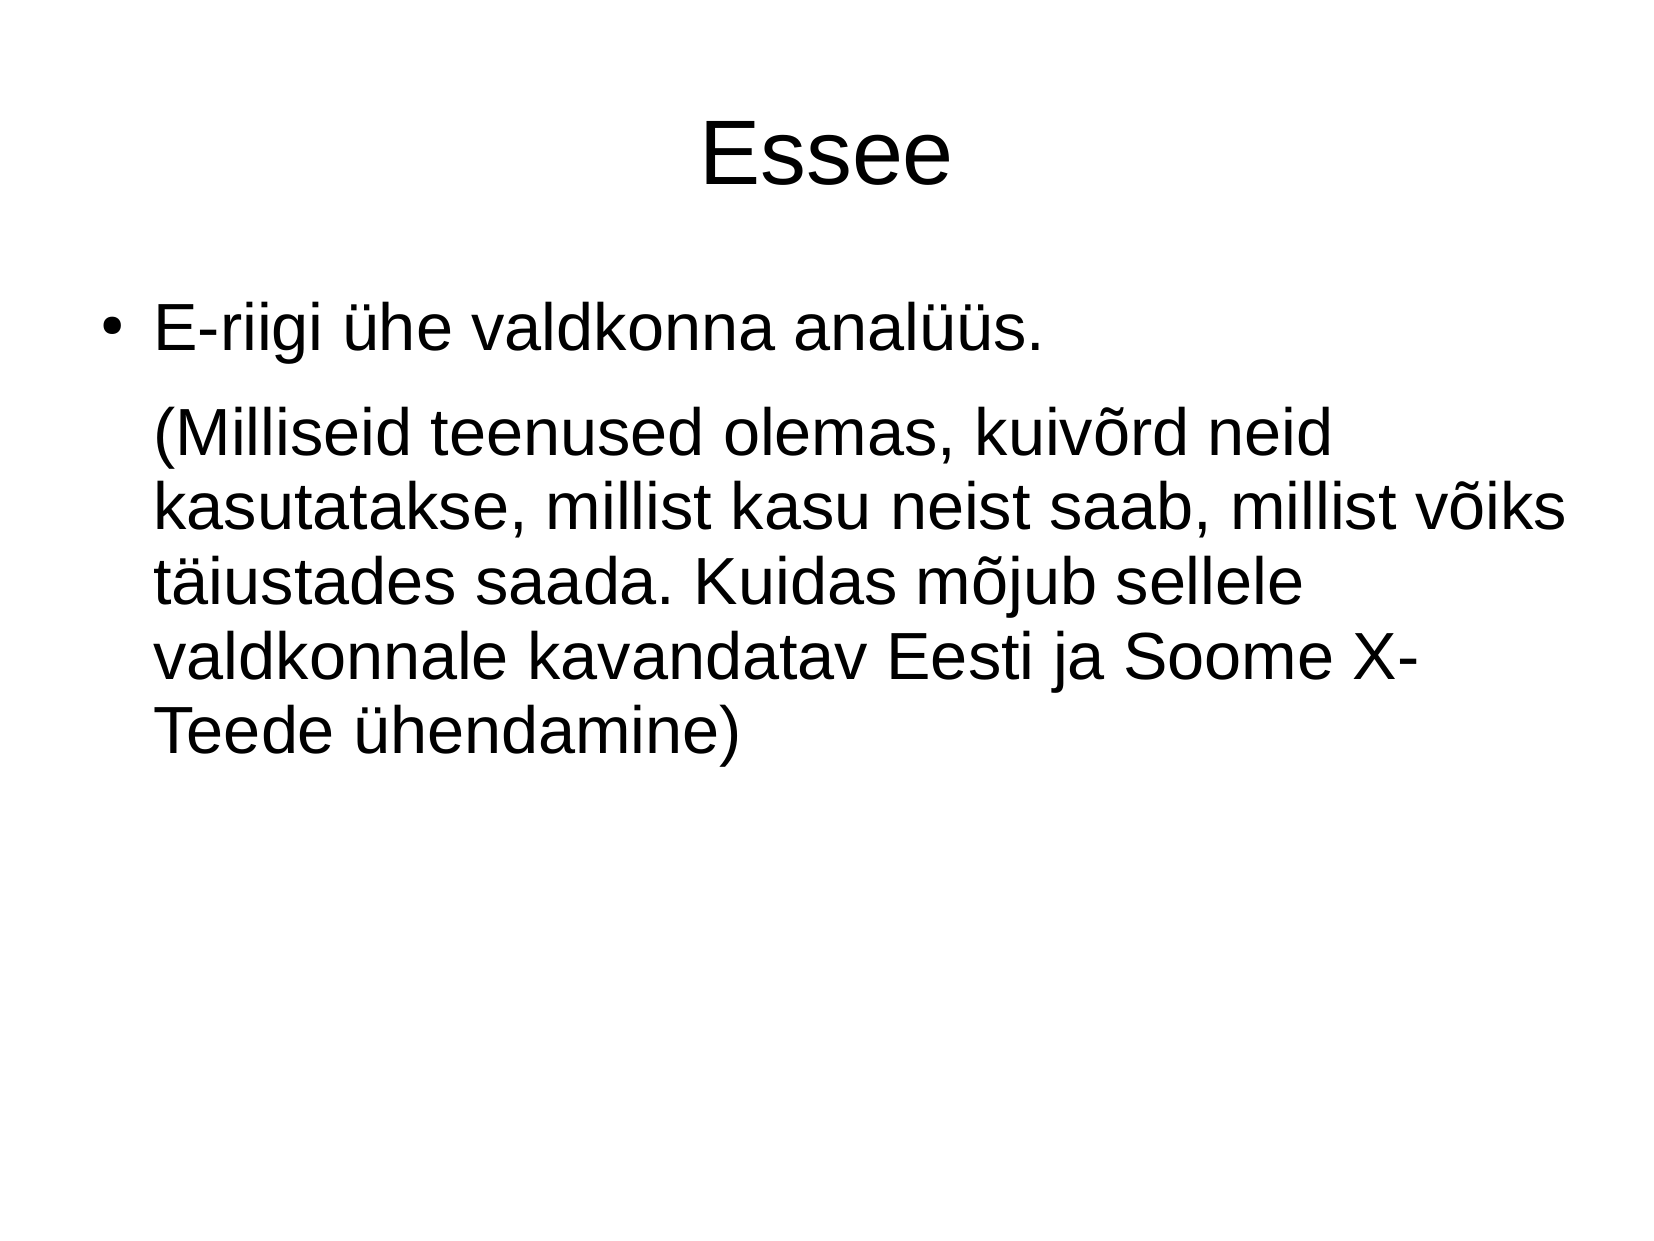

# Essee
E-riigi ühe valdkonna analüüs.
(Milliseid teenused olemas, kuivõrd neid kasutatakse, millist kasu neist saab, millist võiks täiustades saada. Kuidas mõjub sellele valdkonnale kavandatav Eesti ja Soome X-Teede ühendamine)